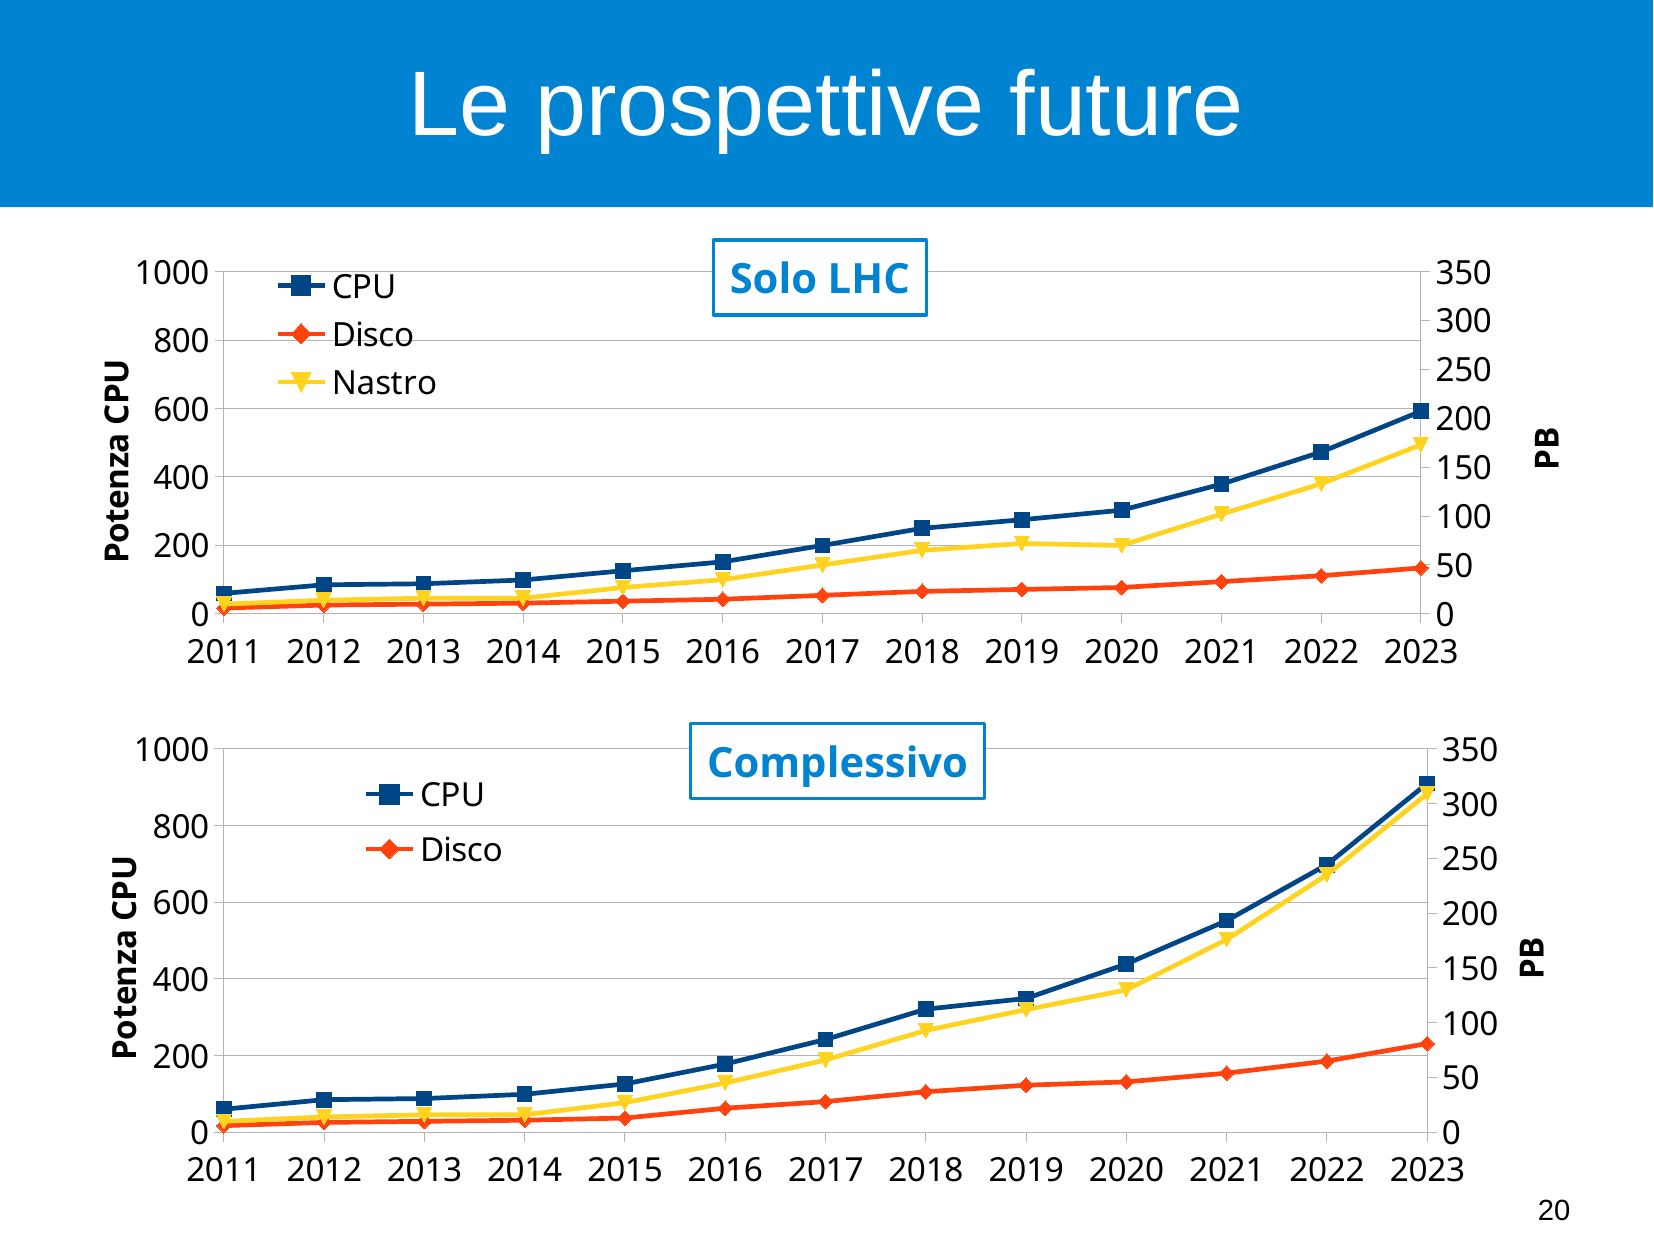

# Le prospettive future
### Chart
| Category | CPU | Disco | Nastro |
|---|---|---|---|
| 2011 | 60.0 | 6.0 | 10.0 |
| 2012 | 85.0 | 9.0 | 14.0 |
| 2013 | 88.0 | 10.0 | 16.0 |
| 2014 | 99.0 | 11.0 | 16.0 |
| 2015 | 126.0 | 13.0 | 27.0 |
| 2016 | 152.0 | 15.0 | 35.0 |
| 2017 | 200.0 | 19.0 | 50.0 |
| 2018 | 250.0 | 23.0 | 65.0 |
| 2019 | 275.0 | 25.0 | 72.0 |
| 2020 | 303.0 | 27.0 | 70.0 |
| 2021 | 379.0 | 33.0 | 102.0 |
| 2022 | 473.0 | 39.0 | 133.0 |
| 2023 | 592.0 | 47.0 | 173.0 |Solo LHC
### Chart
| Category | CPU | Disco | Nastro |
|---|---|---|---|
| 2011 | 60.0 | 6.0 | 10.0 |
| 2012 | 85.0 | 9.0 | 14.0 |
| 2013 | 88.0 | 10.0 | 16.0 |
| 2014 | 99.0 | 11.0 | 16.0 |
| 2015 | 126.0 | 13.0 | 27.0 |
| 2016 | 178.0 | 22.0 | 45.0 |
| 2017 | 242.0 | 28.0 | 66.0 |
| 2018 | 321.0 | 37.0 | 93.0 |
| 2019 | 349.0 | 43.0 | 112.0 |
| 2020 | 439.0 | 46.0 | 130.0 |
| 2021 | 552.0 | 54.0 | 176.0 |
| 2022 | 698.0 | 65.0 | 235.0 |
| 2023 | 910.0 | 81.0 | 309.0 |Complessivo
20